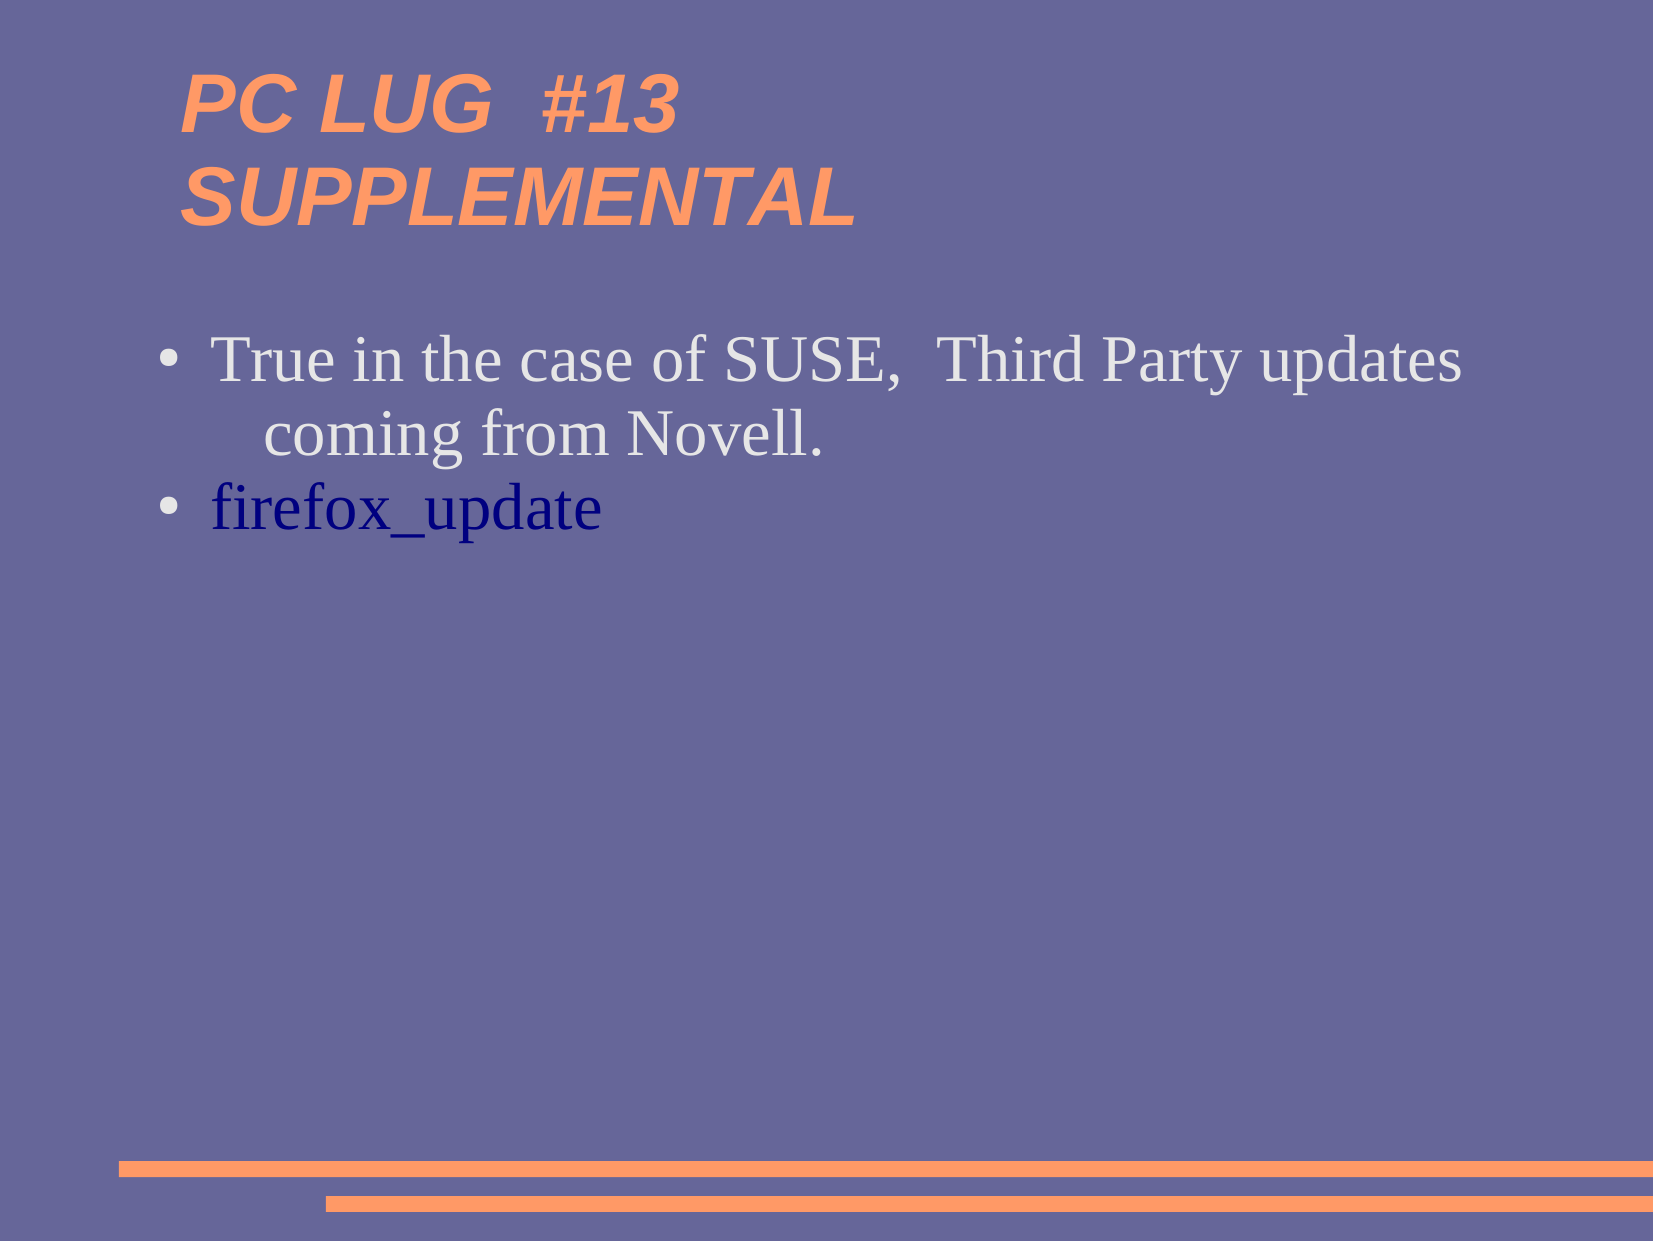

# PC LUG #13 SUPPLEMENTAL
True in the case of SUSE, Third Party updates coming from Novell.
firefox_update